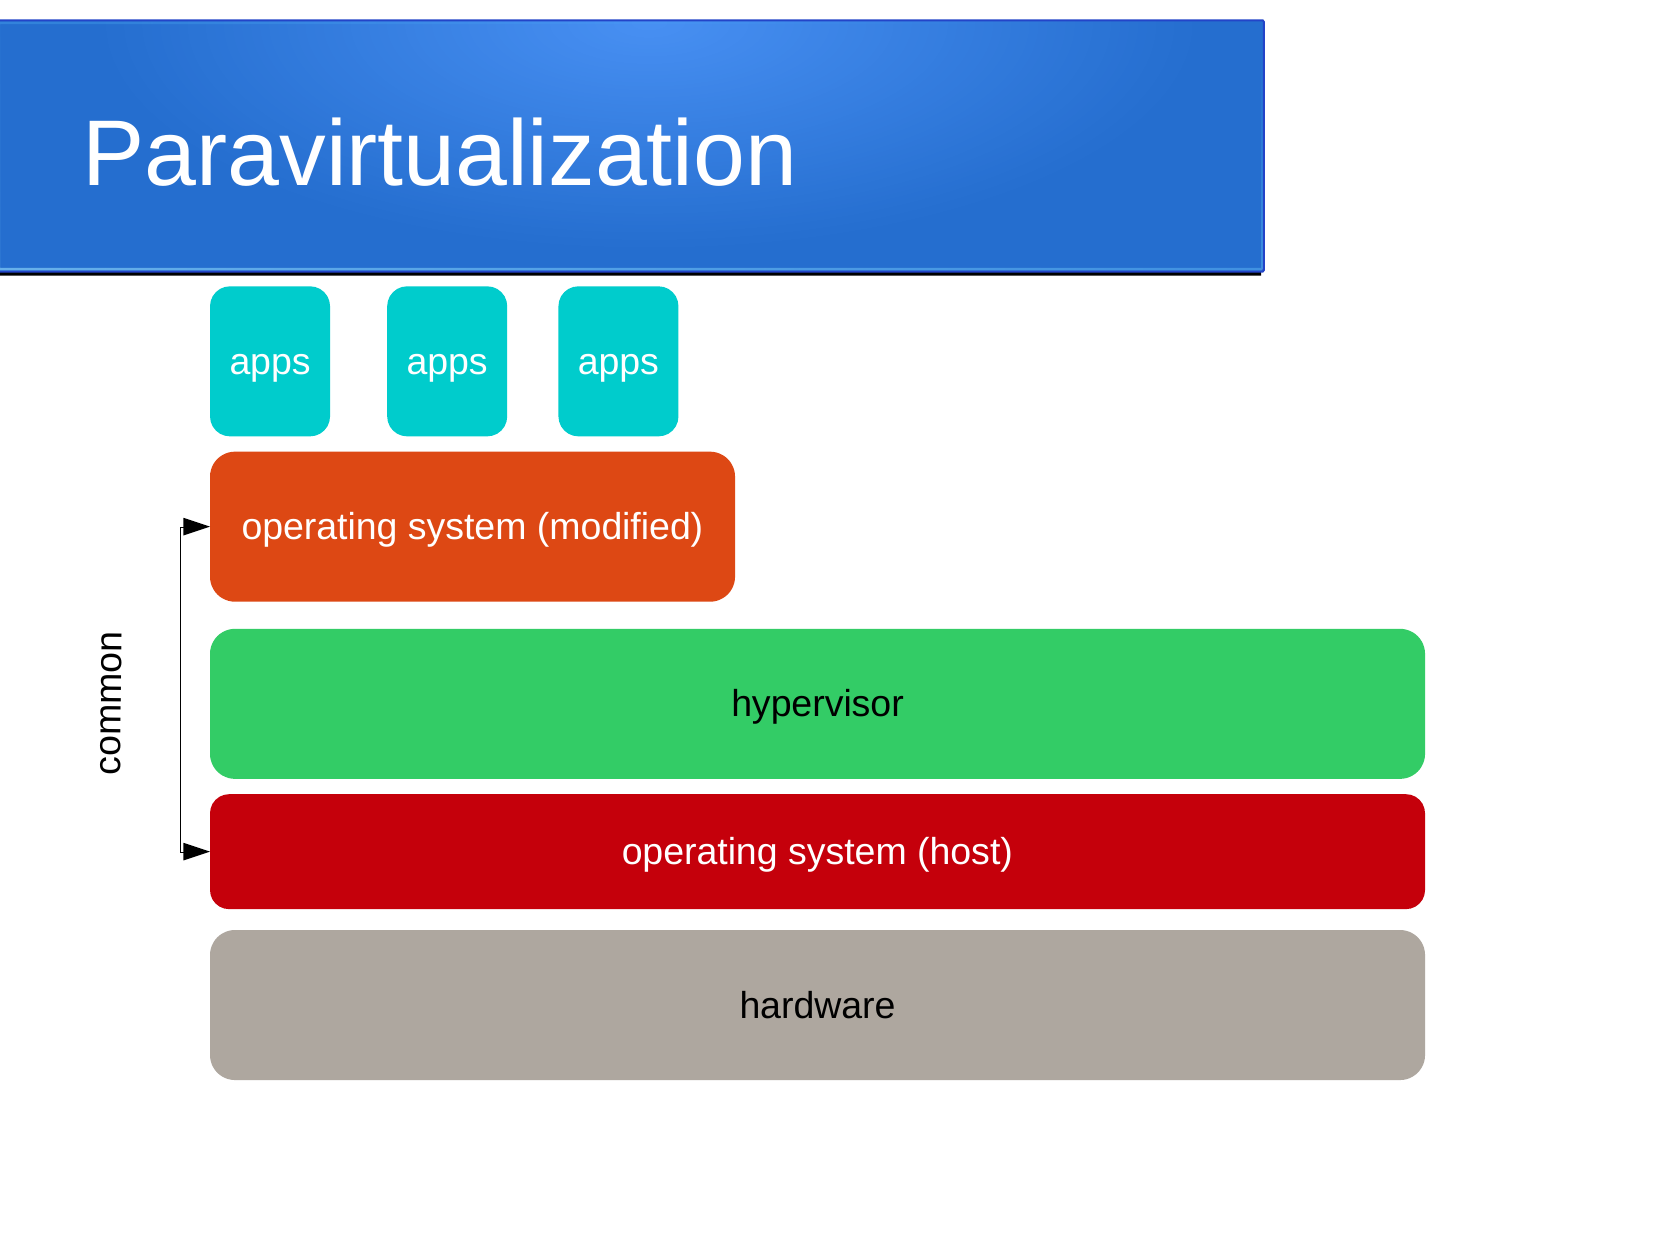

# Paravirtualization
apps
apps
apps
operating system (modified)
hypervisor
common
operating system (host)
hardware